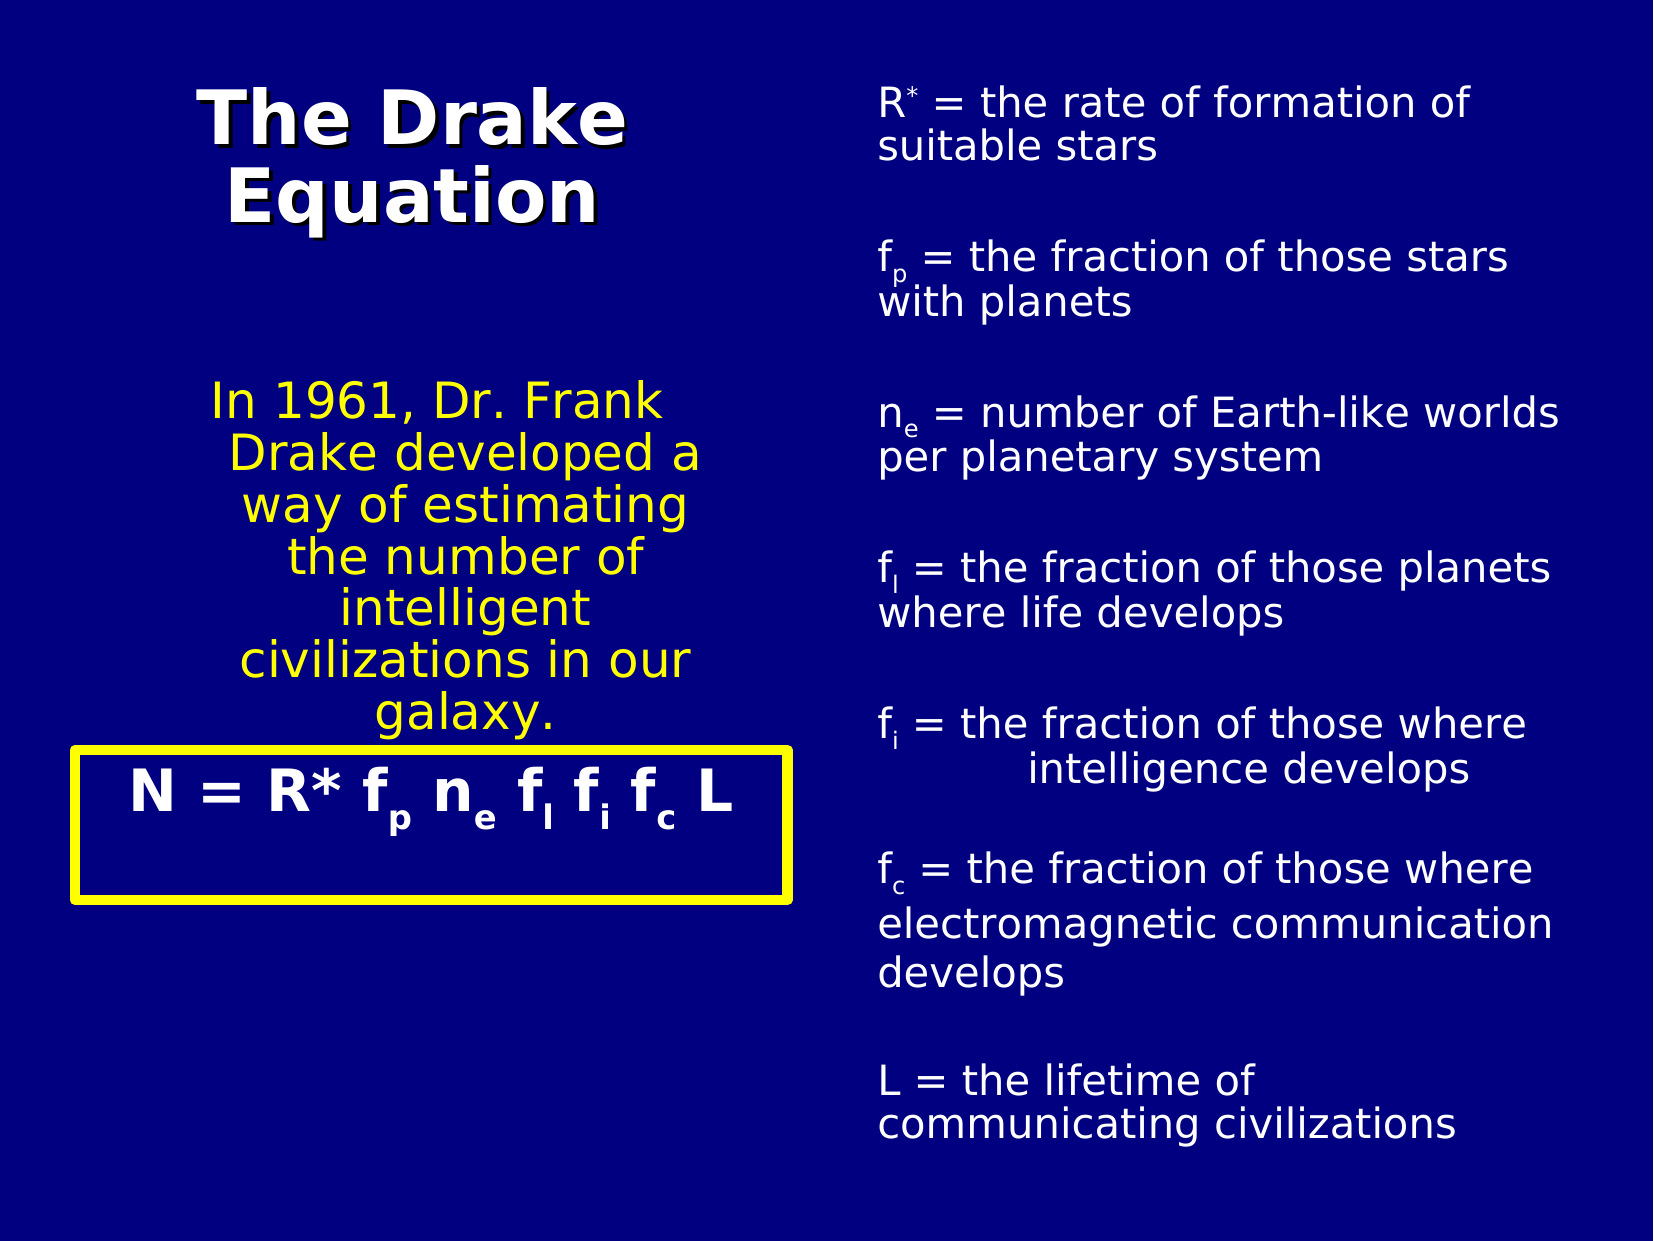

# The Drake Equation
R* = the rate of formation of suitable stars
fp = the fraction of those stars with planets
ne = number of Earth-like worlds per planetary system
fl = the fraction of those planets where life develops
fi = the fraction of those where 	intelligence develops
fc = the fraction of those where 	electromagnetic communication develops
L = the lifetime of communicating civilizations
In 1961, Dr. Frank Drake developed a way of estimating the number of intelligent civilizations in our galaxy.
N = R* fp ne fl fi fc L